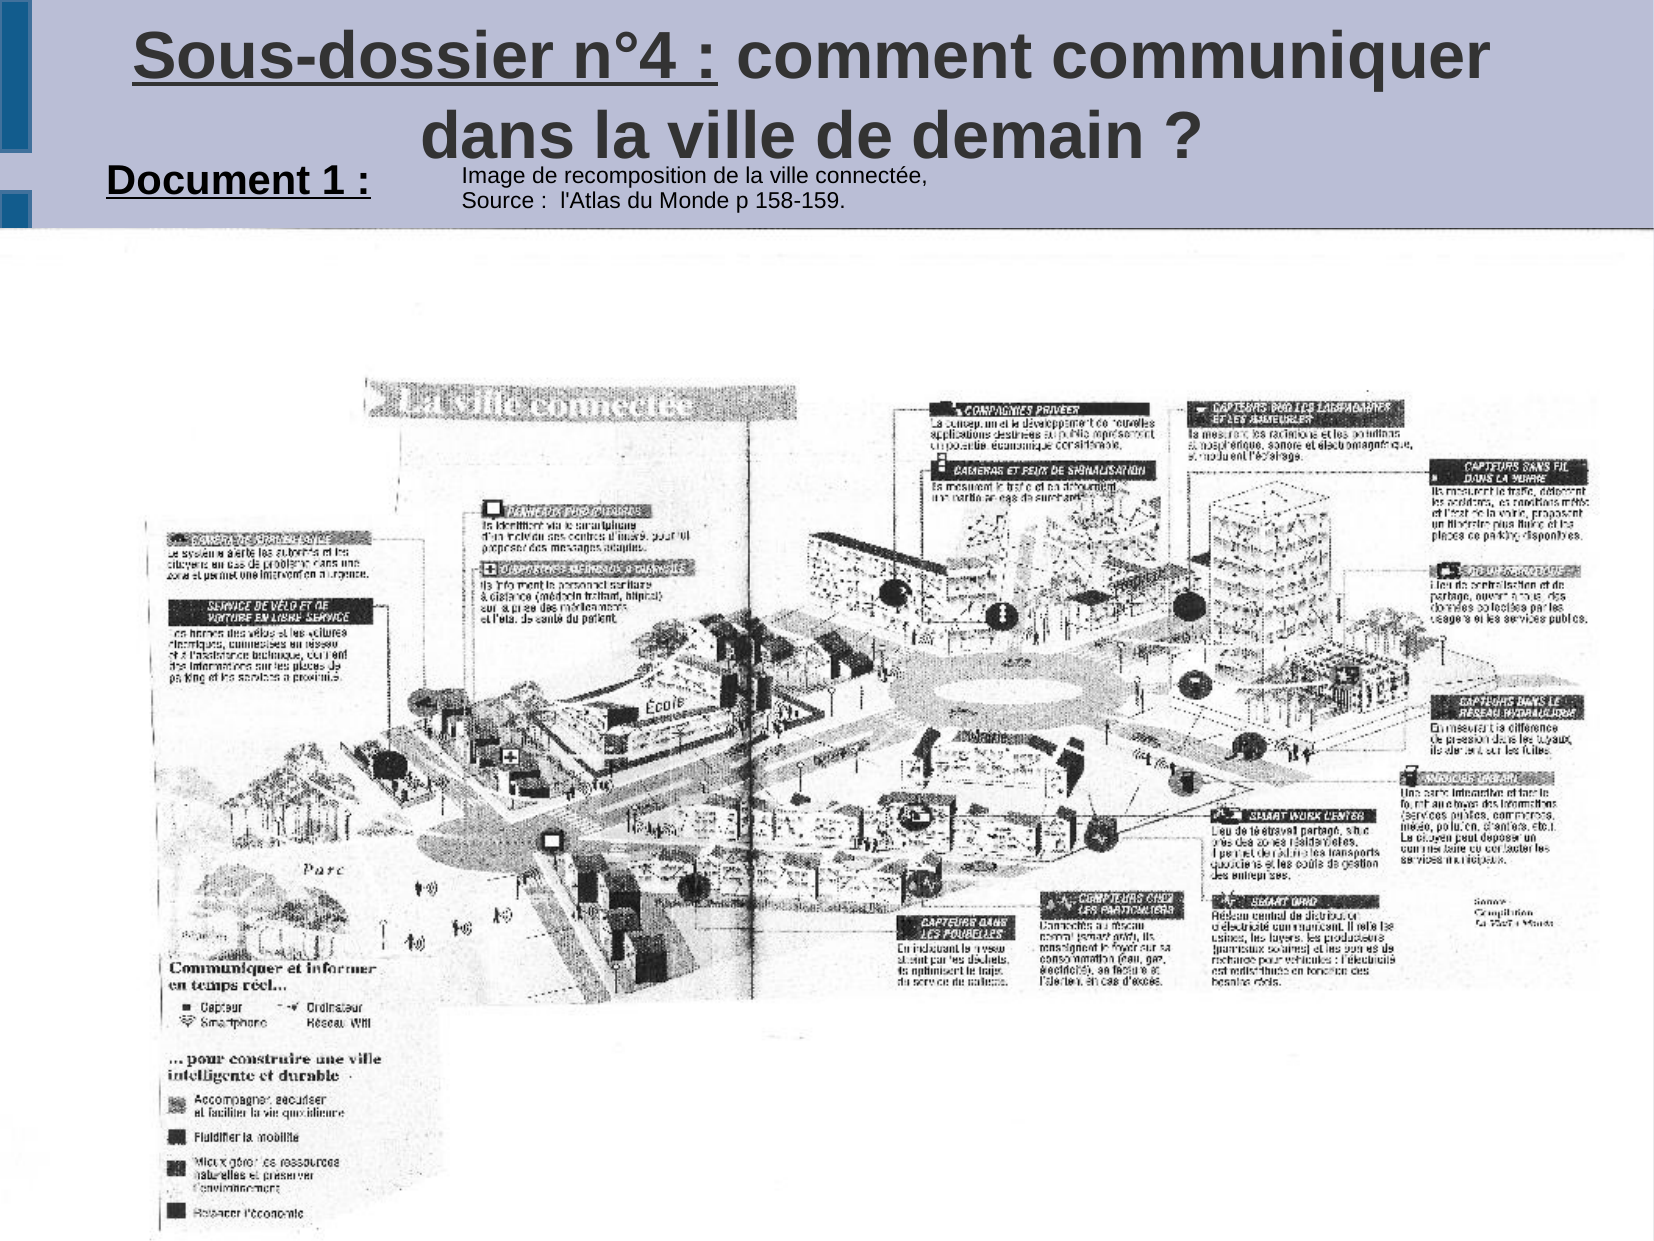

# Sous-dossier n°4 : comment communiquer dans la ville de demain ?
Document 1 :
Image de recomposition de la ville connectée,
Source : l'Atlas du Monde p 158-159.